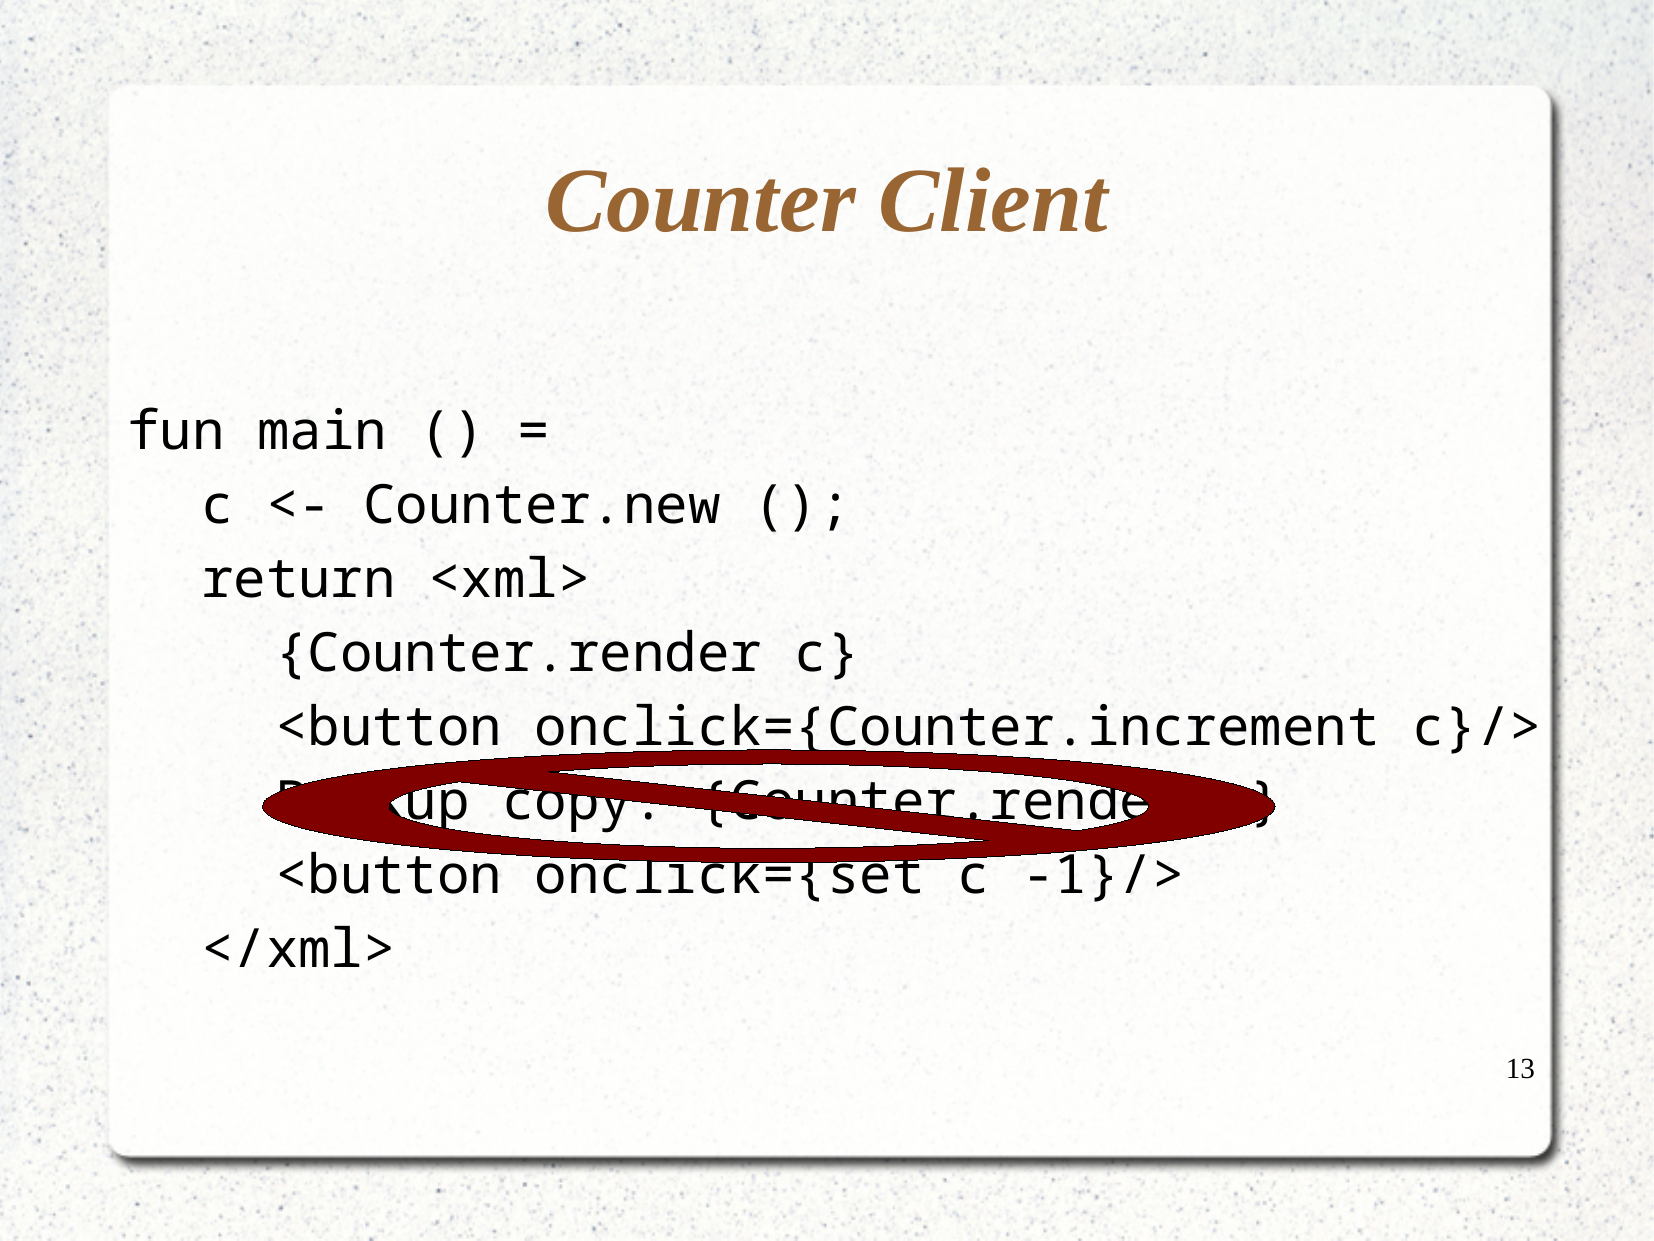

# Counter Client
fun main () =
	c <- Counter.new ();
	return <xml>
		{Counter.render c}
		<button onclick={Counter.increment c}/>
		Backup copy: {Counter.render c}
		<button onclick={set c -1}/>
	</xml>
13